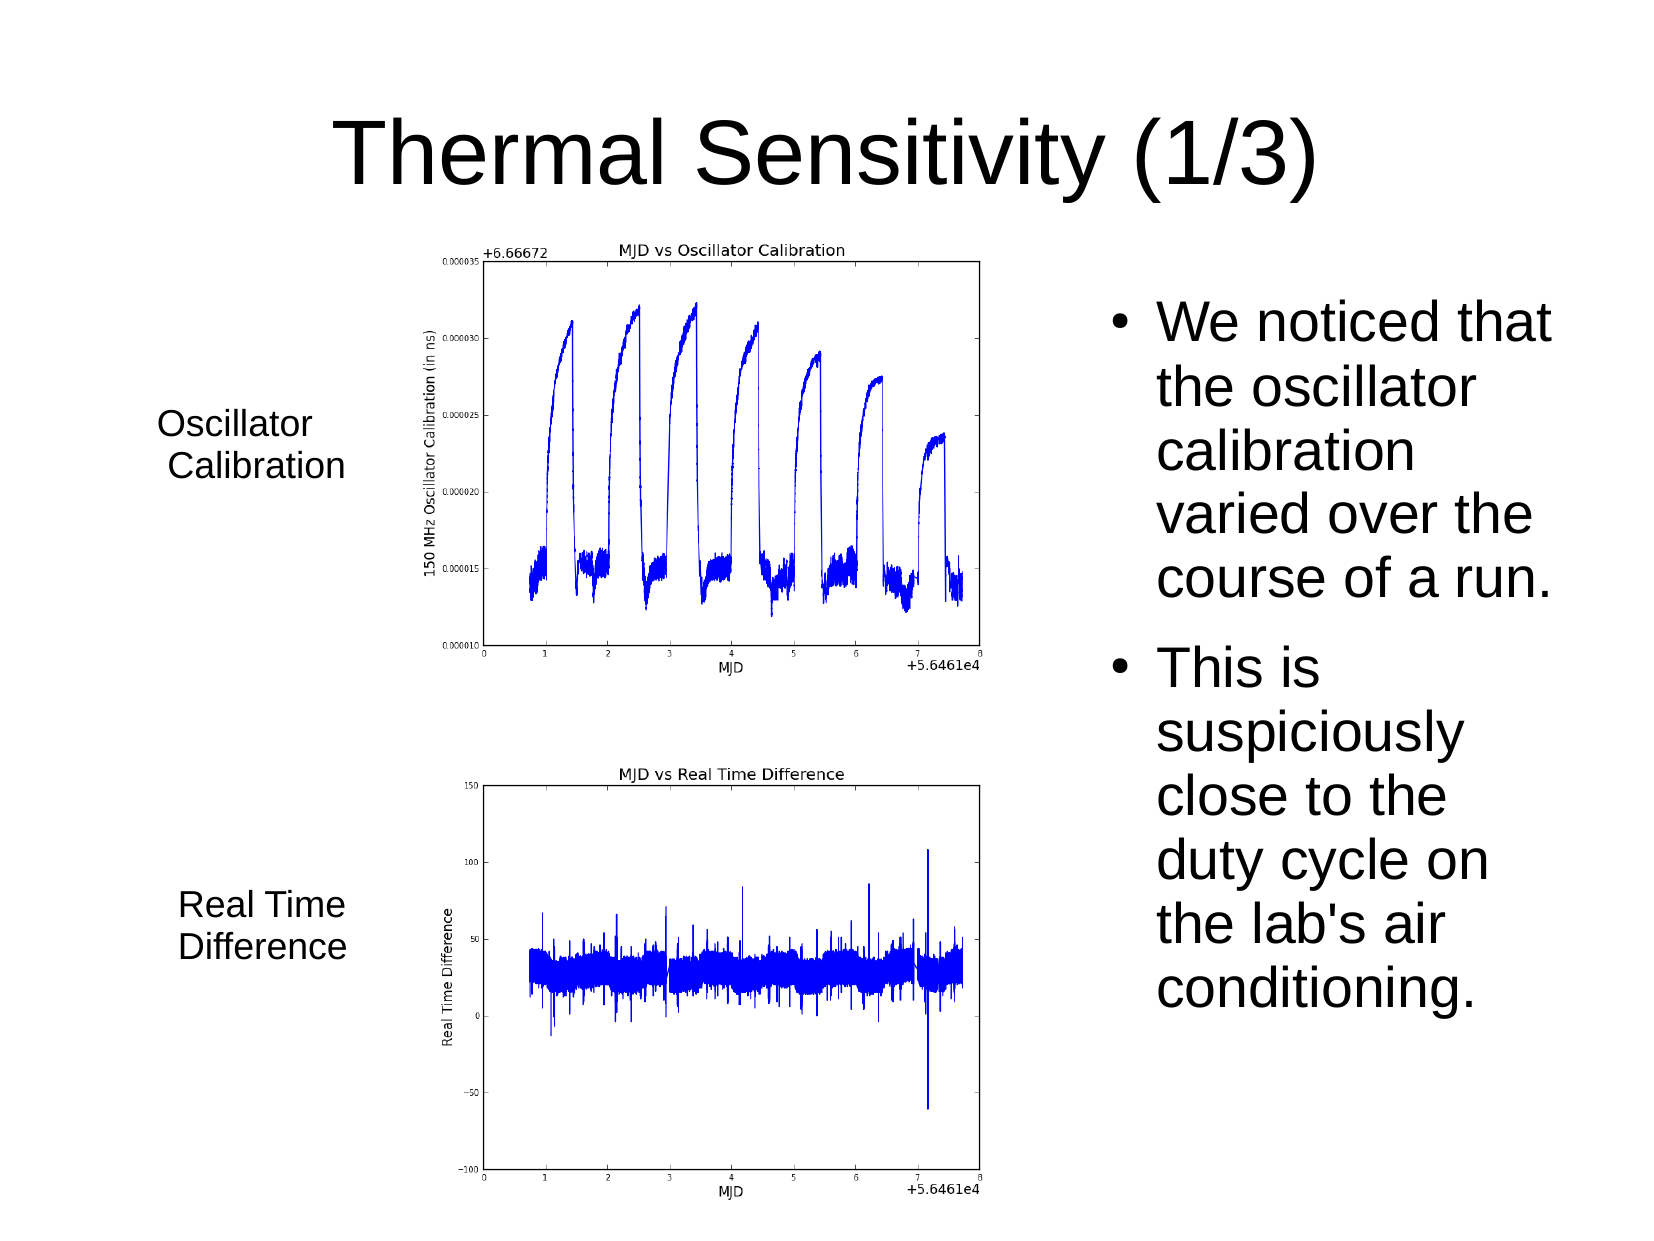

# Thermal Sensitivity (1/3)
We noticed that the oscillator calibration varied over the course of a run.
This is suspiciously close to the duty cycle on the lab's air conditioning.
Oscillator
 Calibration
Real Time
Difference